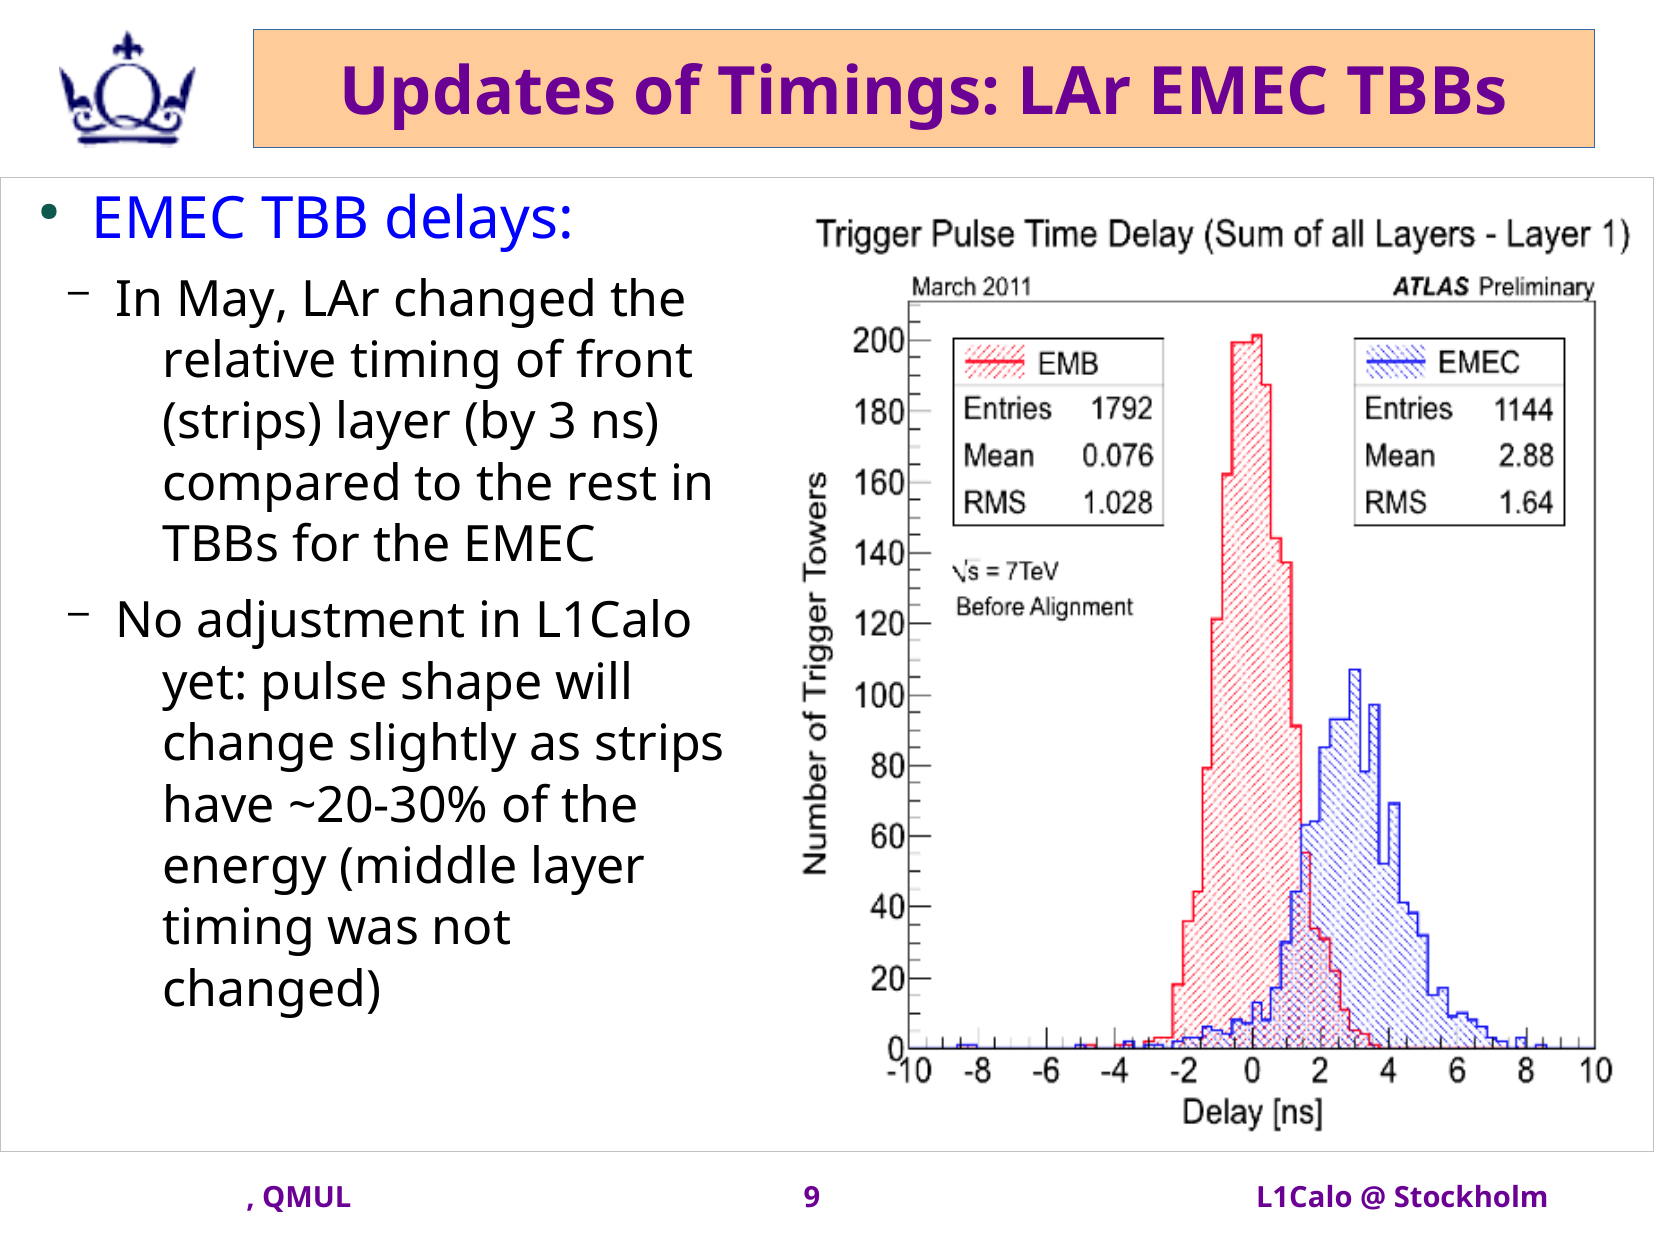

# Updates of Timings: LAr EMEC TBBs
EMEC TBB delays:
In May, LAr changed the relative timing of front (strips) layer (by 3 ns) compared to the rest in TBBs for the EMEC
No adjustment in L1Calo yet: pulse shape will change slightly as strips have ~20-30% of the energy (middle layer timing was not changed)